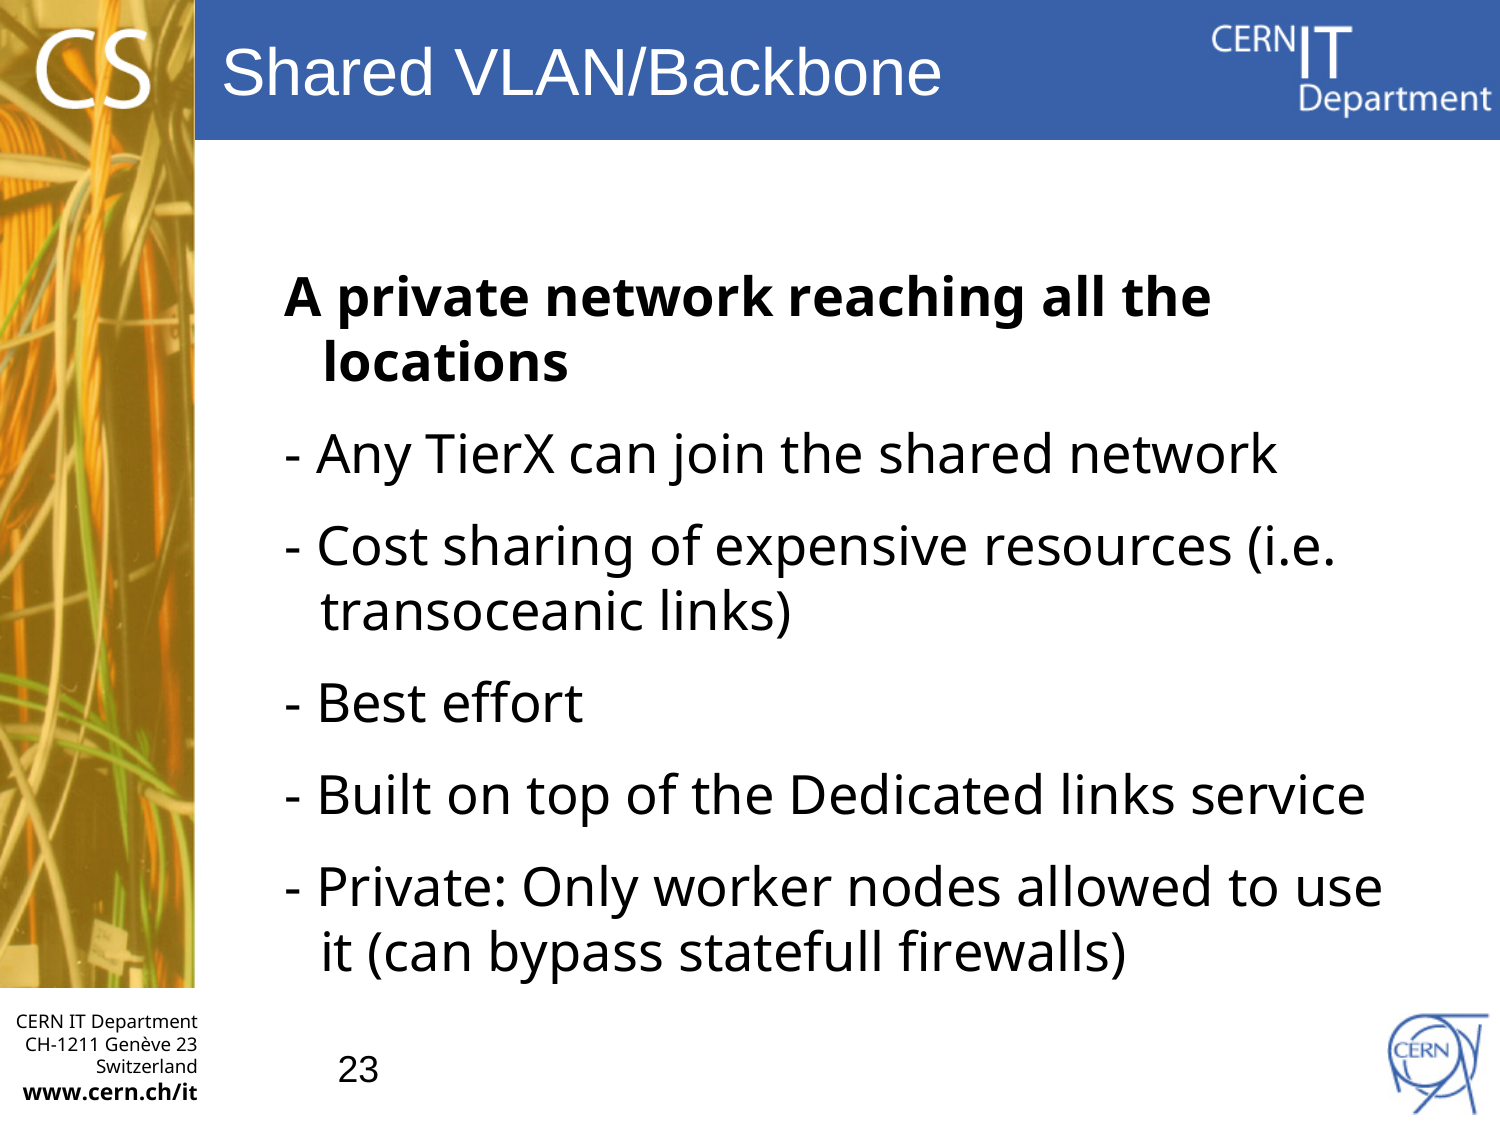

# Shared VLAN/Backbone
A private network reaching all the locations
- Any TierX can join the shared network
- Cost sharing of expensive resources (i.e. transoceanic links)
- Best effort
- Built on top of the Dedicated links service
- Private: Only worker nodes allowed to use it (can bypass statefull firewalls)